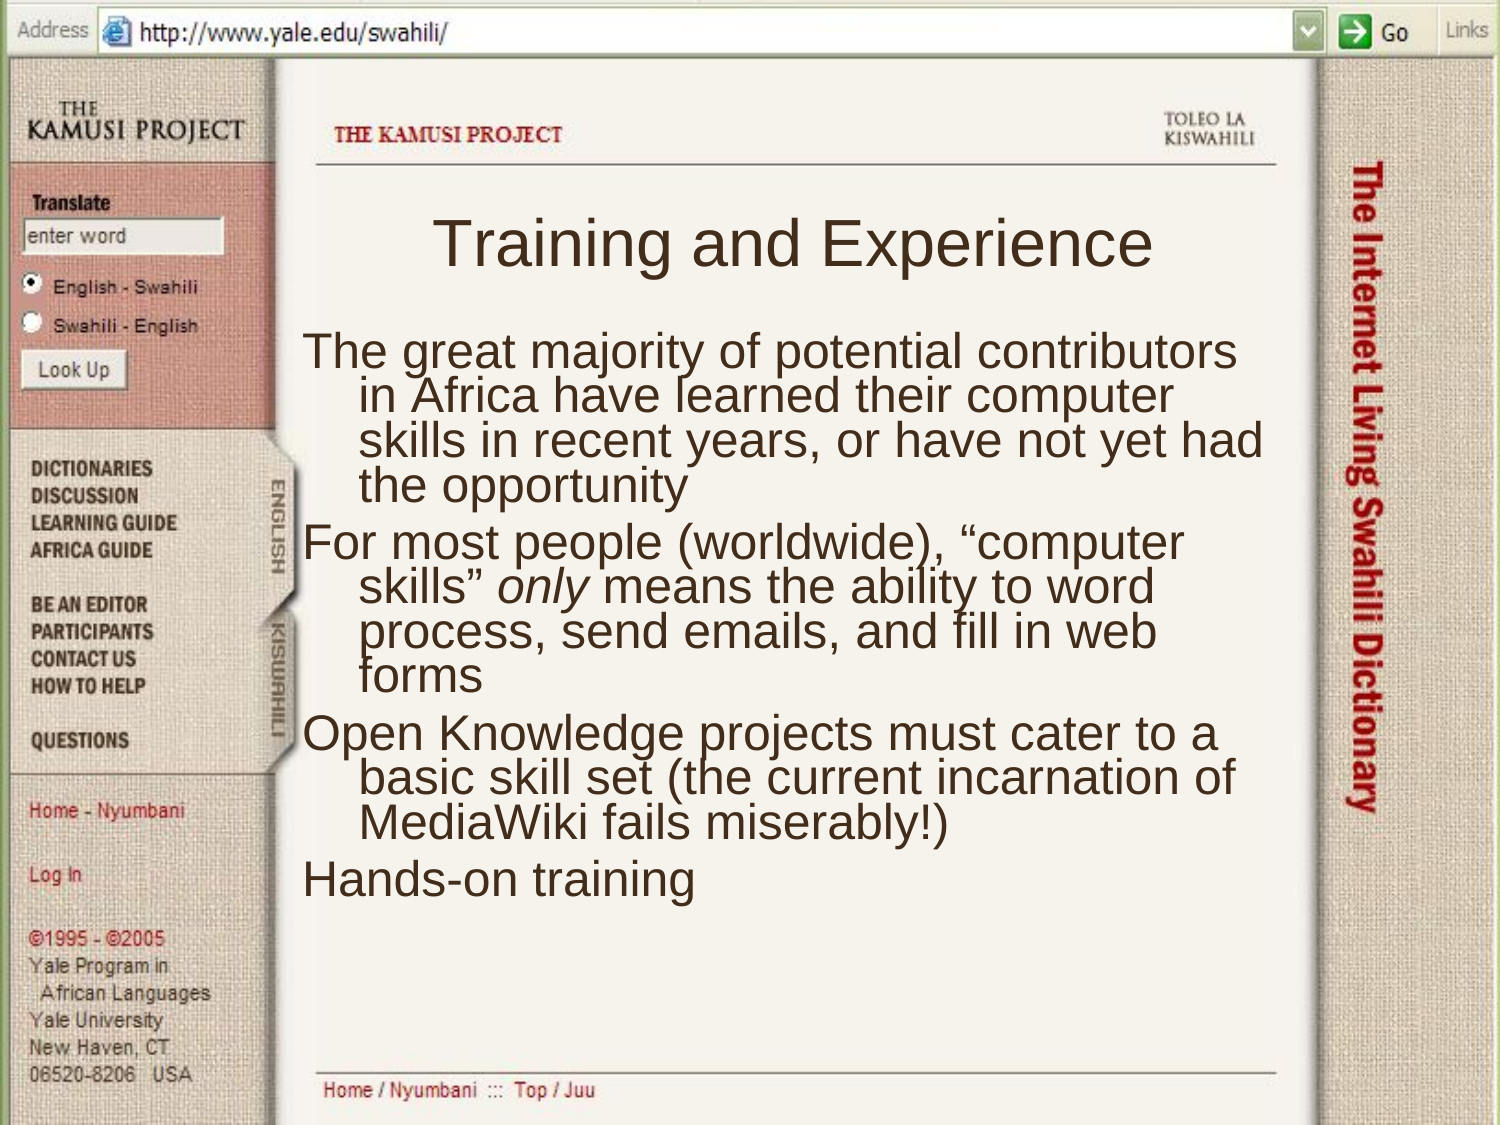

# Training and Experience
The great majority of potential contributors in Africa have learned their computer skills in recent years, or have not yet had the opportunity
For most people (worldwide), “computer skills” only means the ability to word process, send emails, and fill in web forms
Open Knowledge projects must cater to a basic skill set (the current incarnation of MediaWiki fails miserably!)
Hands-on training